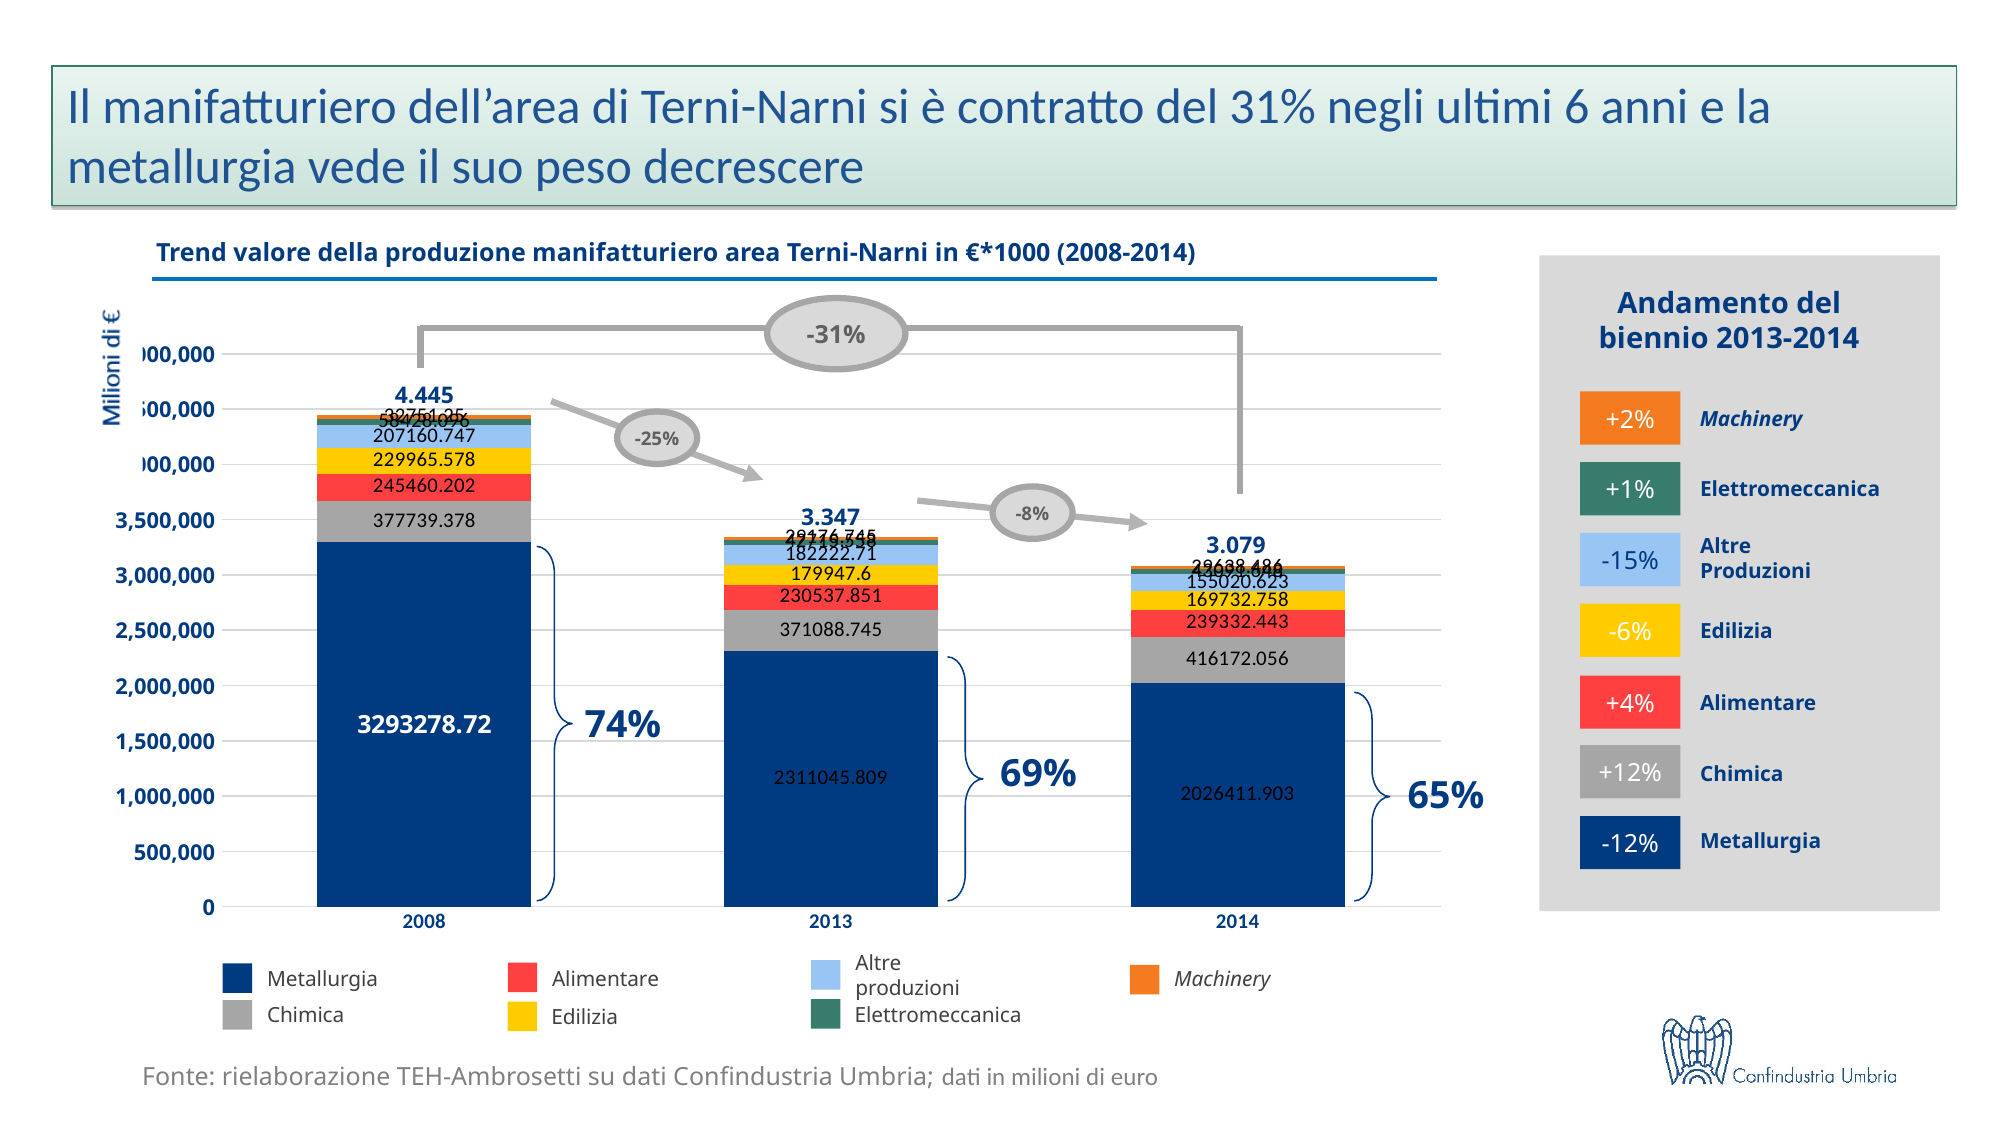

# Il manifatturiero dell’area di Terni-Narni si è contratto del 31% negli ultimi 6 anni e la metallurgia vede il suo peso decrescere
Trend valore della produzione manifatturiero area Terni-Narni in €*1000 (2008-2014)
Andamento del
biennio 2013-2014
-31%
### Chart
| Category | | | | | | | |
|---|---|---|---|---|---|---|---|
| 2008 | 3293278.72 | 377739.378 | 245460.202 | 229965.578 | 207160.747 | 58428.096 | 32751.25 |
| 2013 | 2311045.809 | 371088.745 | 230537.851 | 179947.6 | 182222.71 | 42715.558 | 29176.745 |
| 2014 | 2026411.903 | 416172.056 | 239332.443 | 169732.758 | 155020.623 | 43091.648 | 29638.486 |
4.445
+2%
Machinery
-25%
+1%
Elettromeccanica
-8%
3.347
3.079
Altre Produzioni
-15%
-6%
Edilizia
+4%
Alimentare
74%
69%
+12%
Chimica
65%
-12%
Metallurgia
Altre produzioni
Metallurgia
Alimentare
Machinery
Chimica
Elettromeccanica
Edilizia
Fonte: rielaborazione TEH-Ambrosetti su dati Confindustria Umbria; dati in milioni di euro